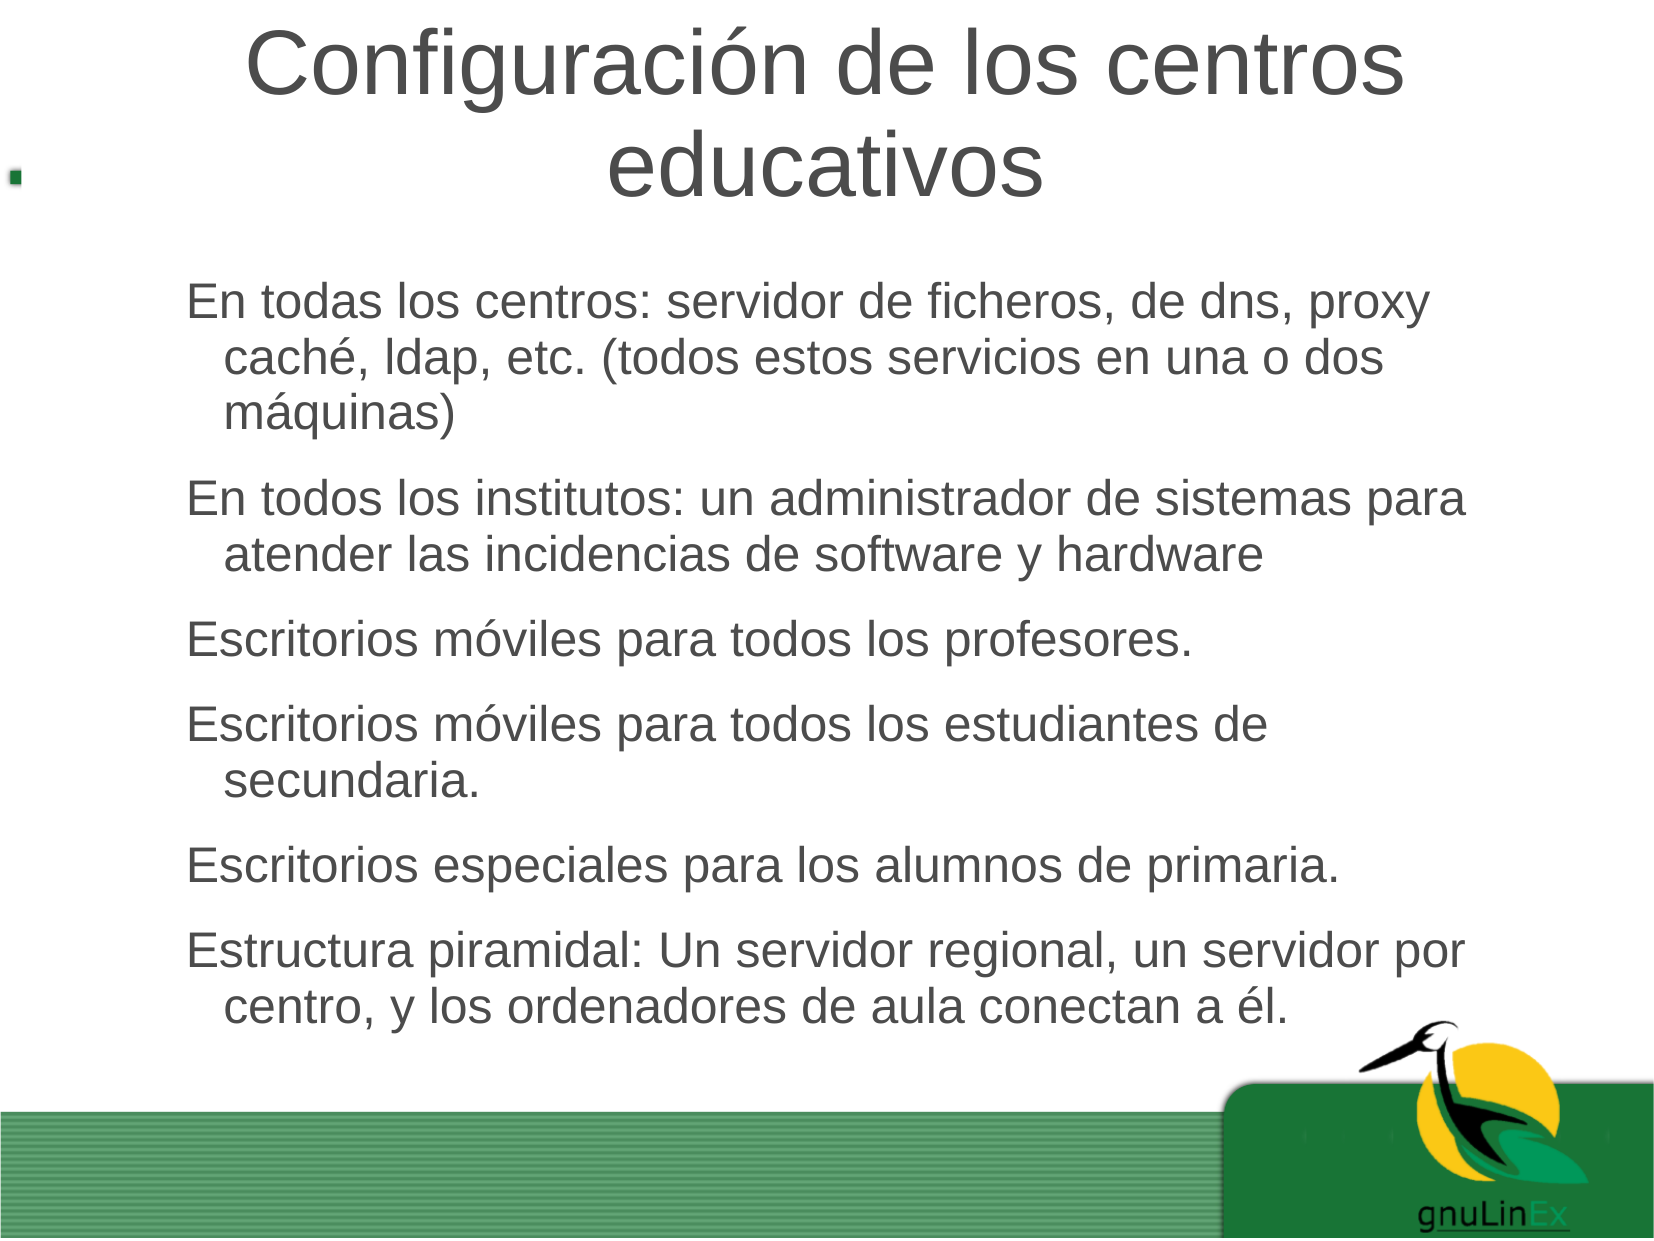

# Configuración de los centros educativos
En todas los centros: servidor de ficheros, de dns, proxy caché, ldap, etc. (todos estos servicios en una o dos máquinas)
En todos los institutos: un administrador de sistemas para atender las incidencias de software y hardware
Escritorios móviles para todos los profesores.
Escritorios móviles para todos los estudiantes de secundaria.
Escritorios especiales para los alumnos de primaria.
Estructura piramidal: Un servidor regional, un servidor por centro, y los ordenadores de aula conectan a él.